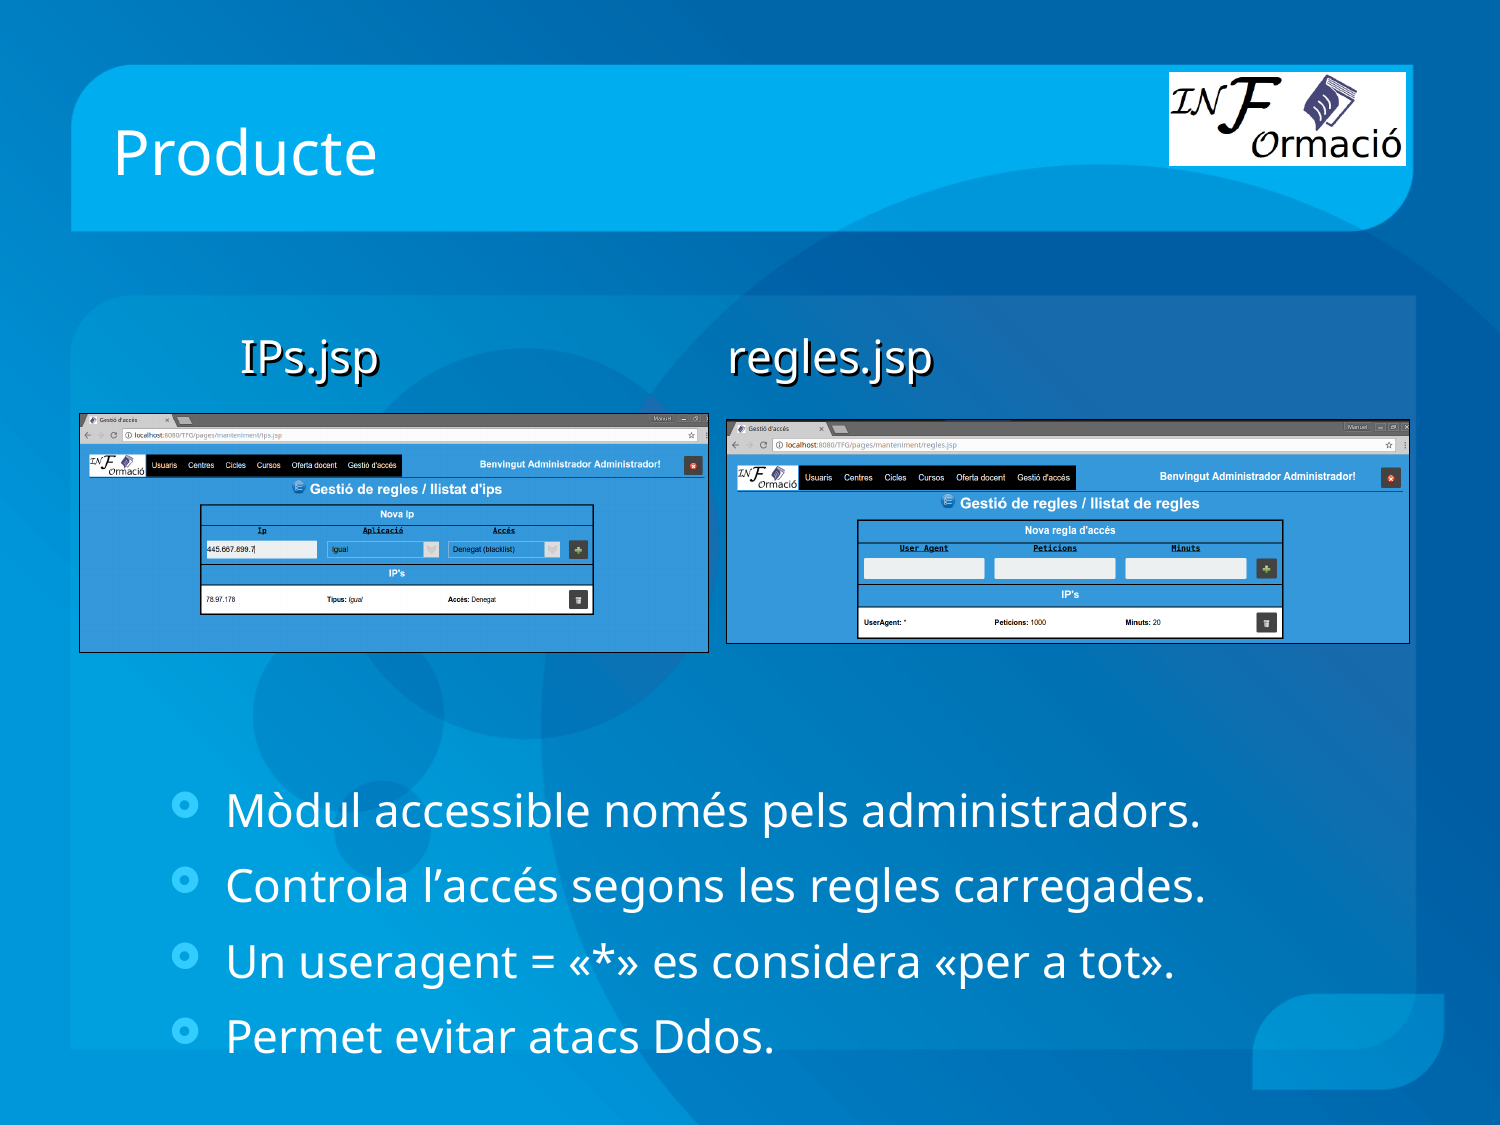

# Producte
 IPs.jsp regles.jsp
Mòdul accessible només pels administradors.
Controla l’accés segons les regles carregades.
Un useragent = «*» es considera «per a tot».
Permet evitar atacs Ddos.